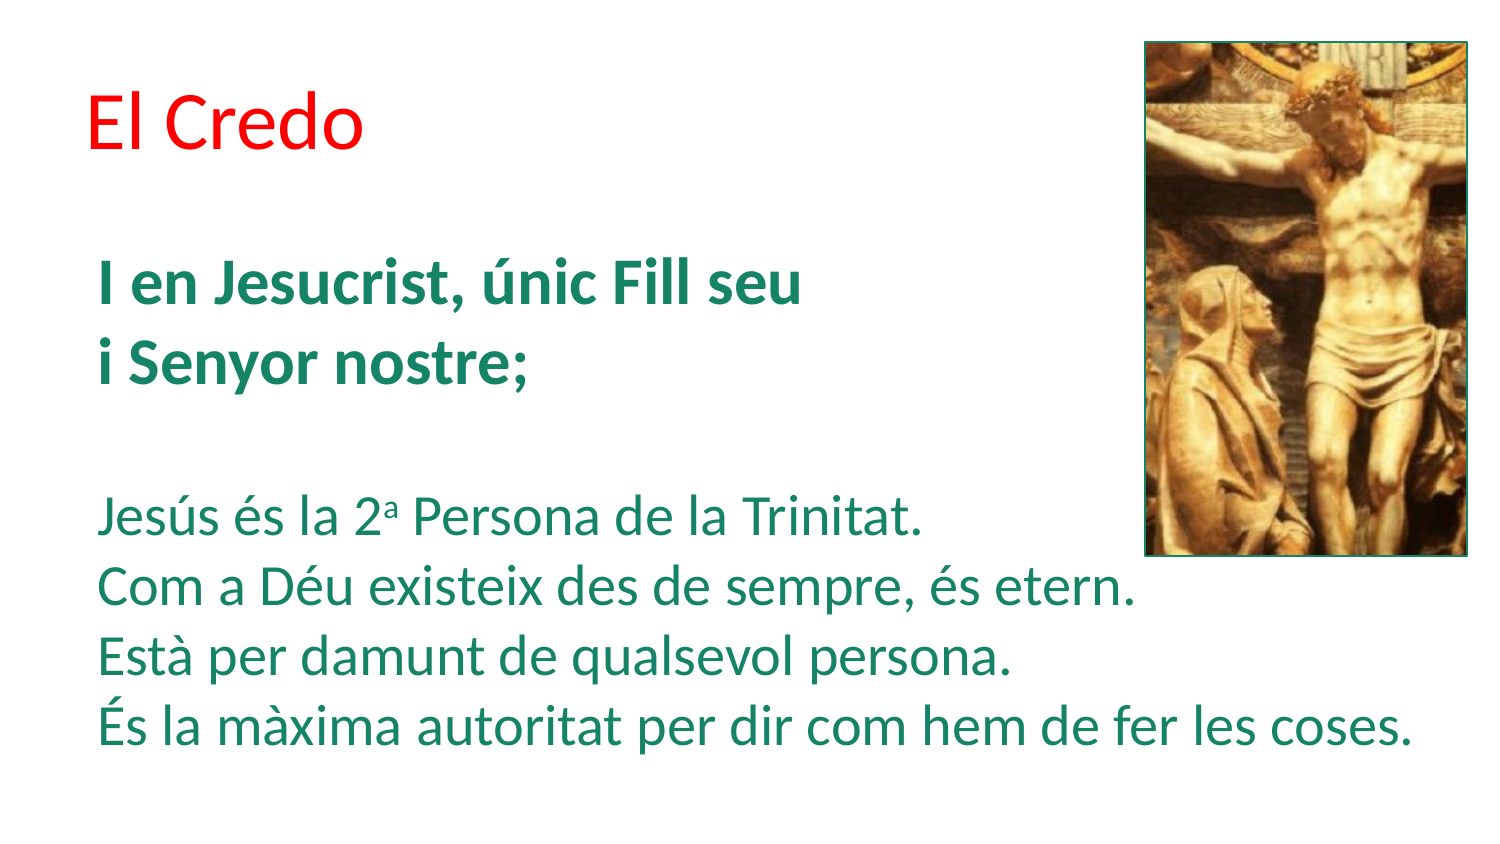

El Credo
I en Jesucrist, únic Fill seu
i Senyor nostre;
Jesús és la 2a Persona de la Trinitat.
Com a Déu existeix des de sempre, és etern.
Està per damunt de qualsevol persona.
És la màxima autoritat per dir com hem de fer les coses.